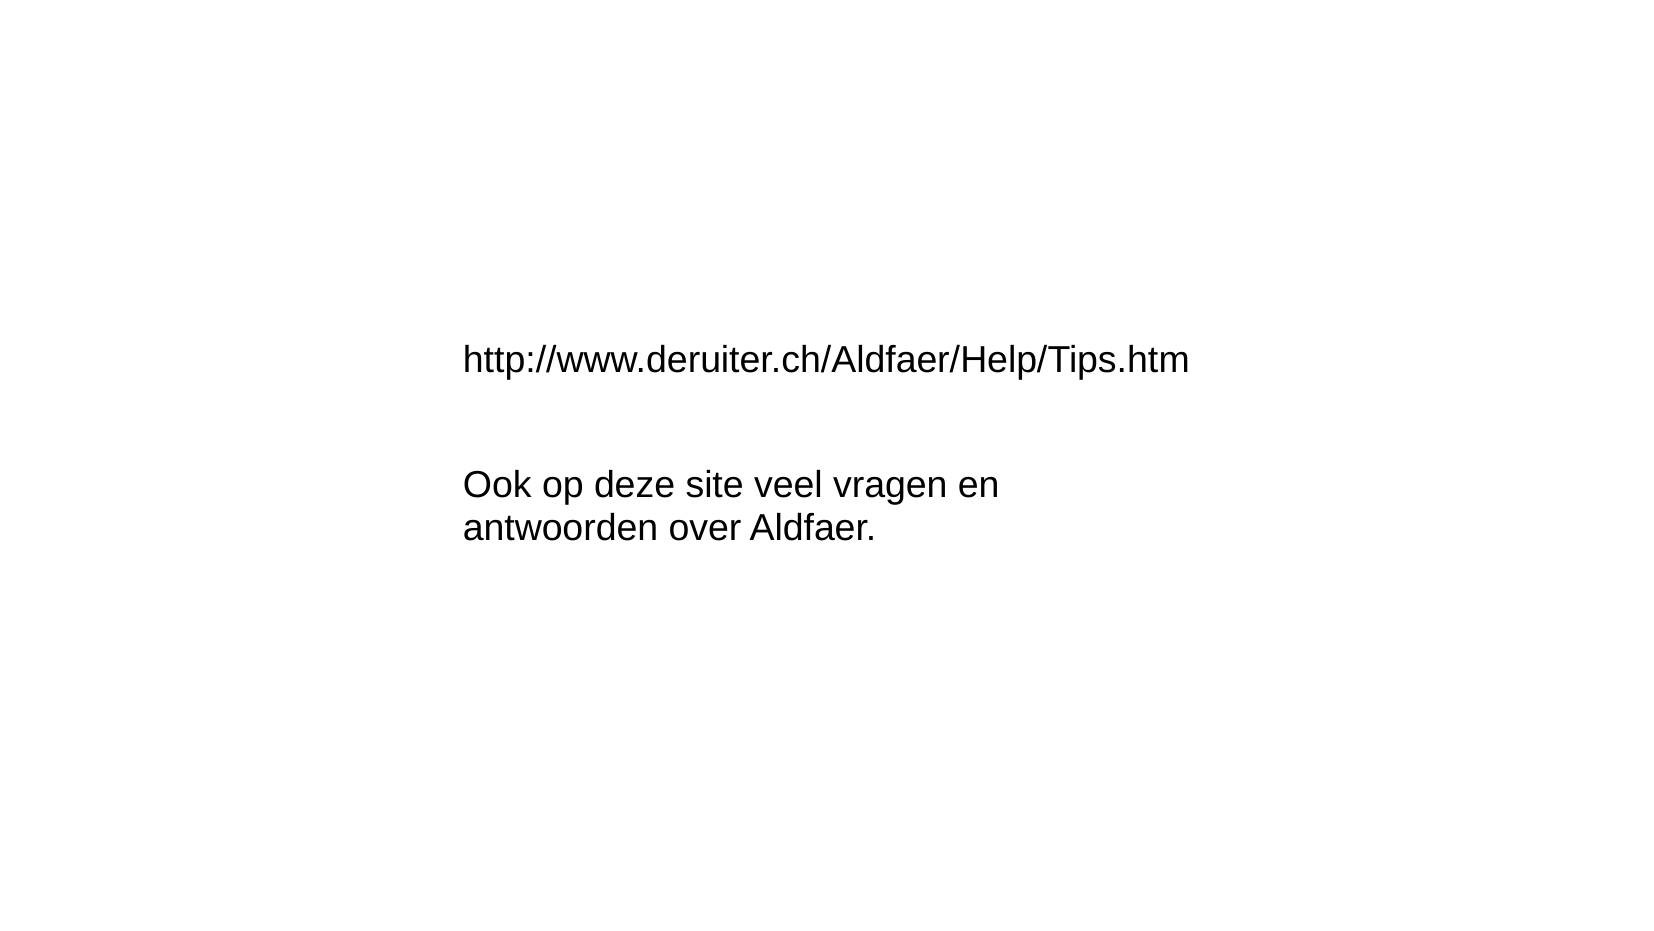

http://www.deruiter.ch/Aldfaer/Help/Tips.htm
Ook op deze site veel vragen en antwoorden over Aldfaer.